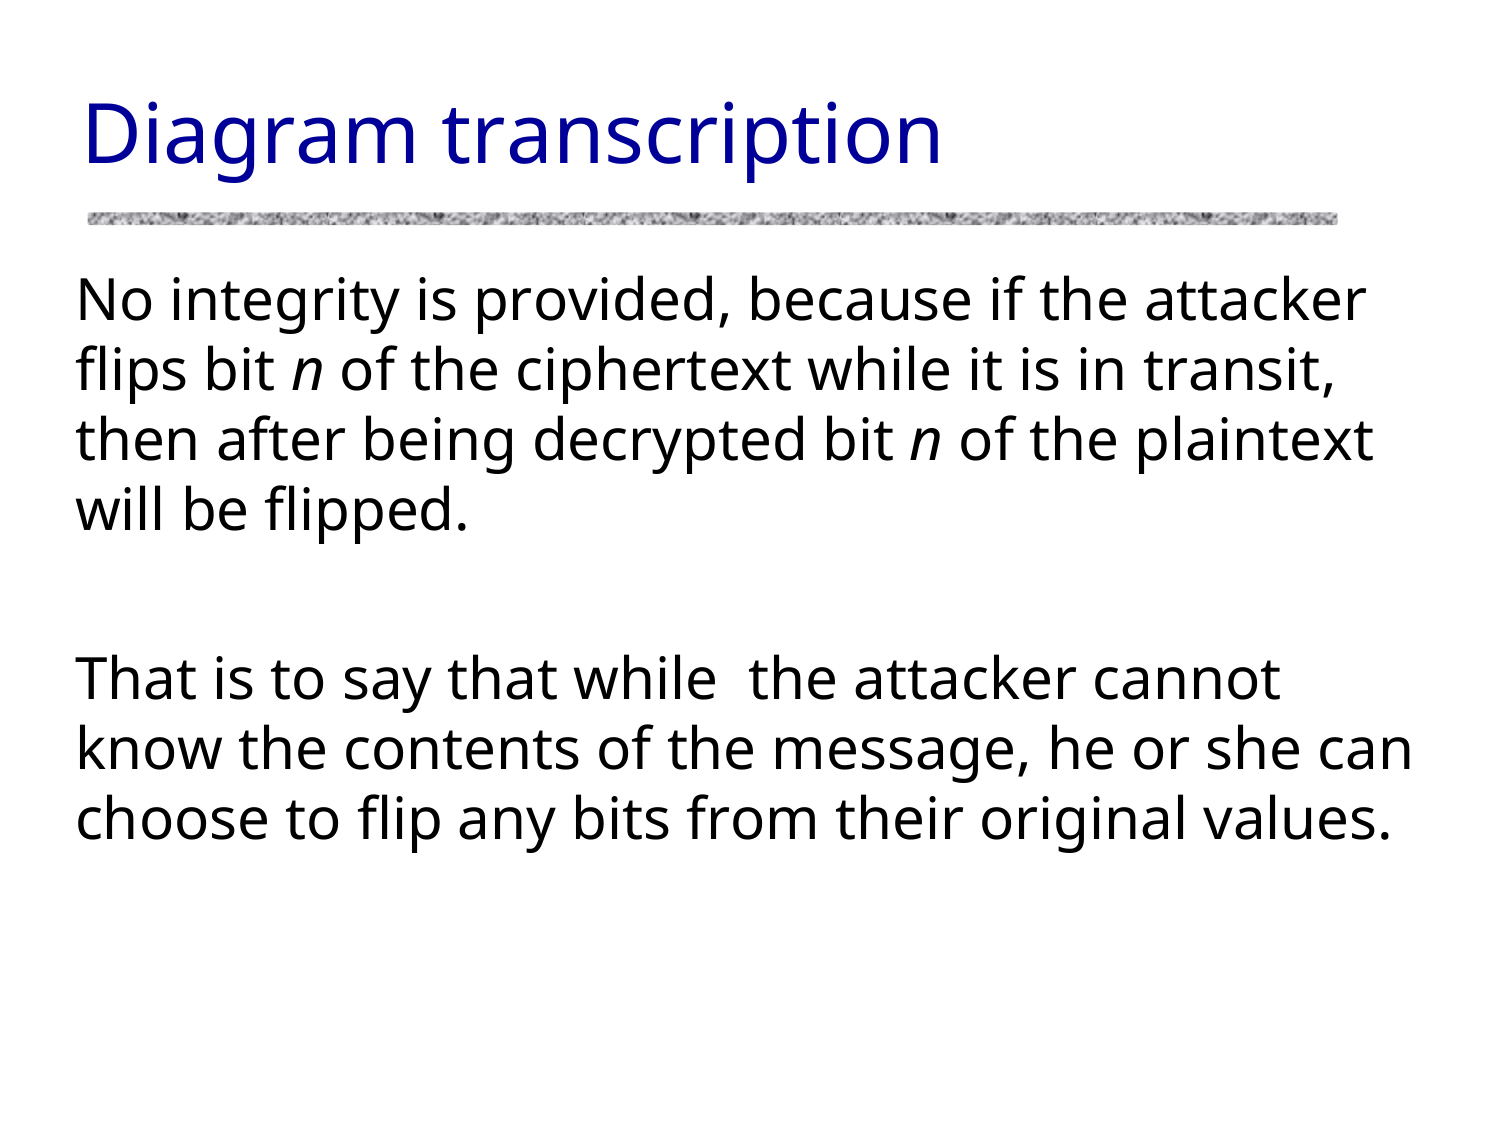

# Diagram transcription
No integrity is provided, because if the attacker flips bit n of the ciphertext while it is in transit, then after being decrypted bit n of the plaintext will be flipped.
That is to say that while the attacker cannot know the contents of the message, he or she can choose to flip any bits from their original values.